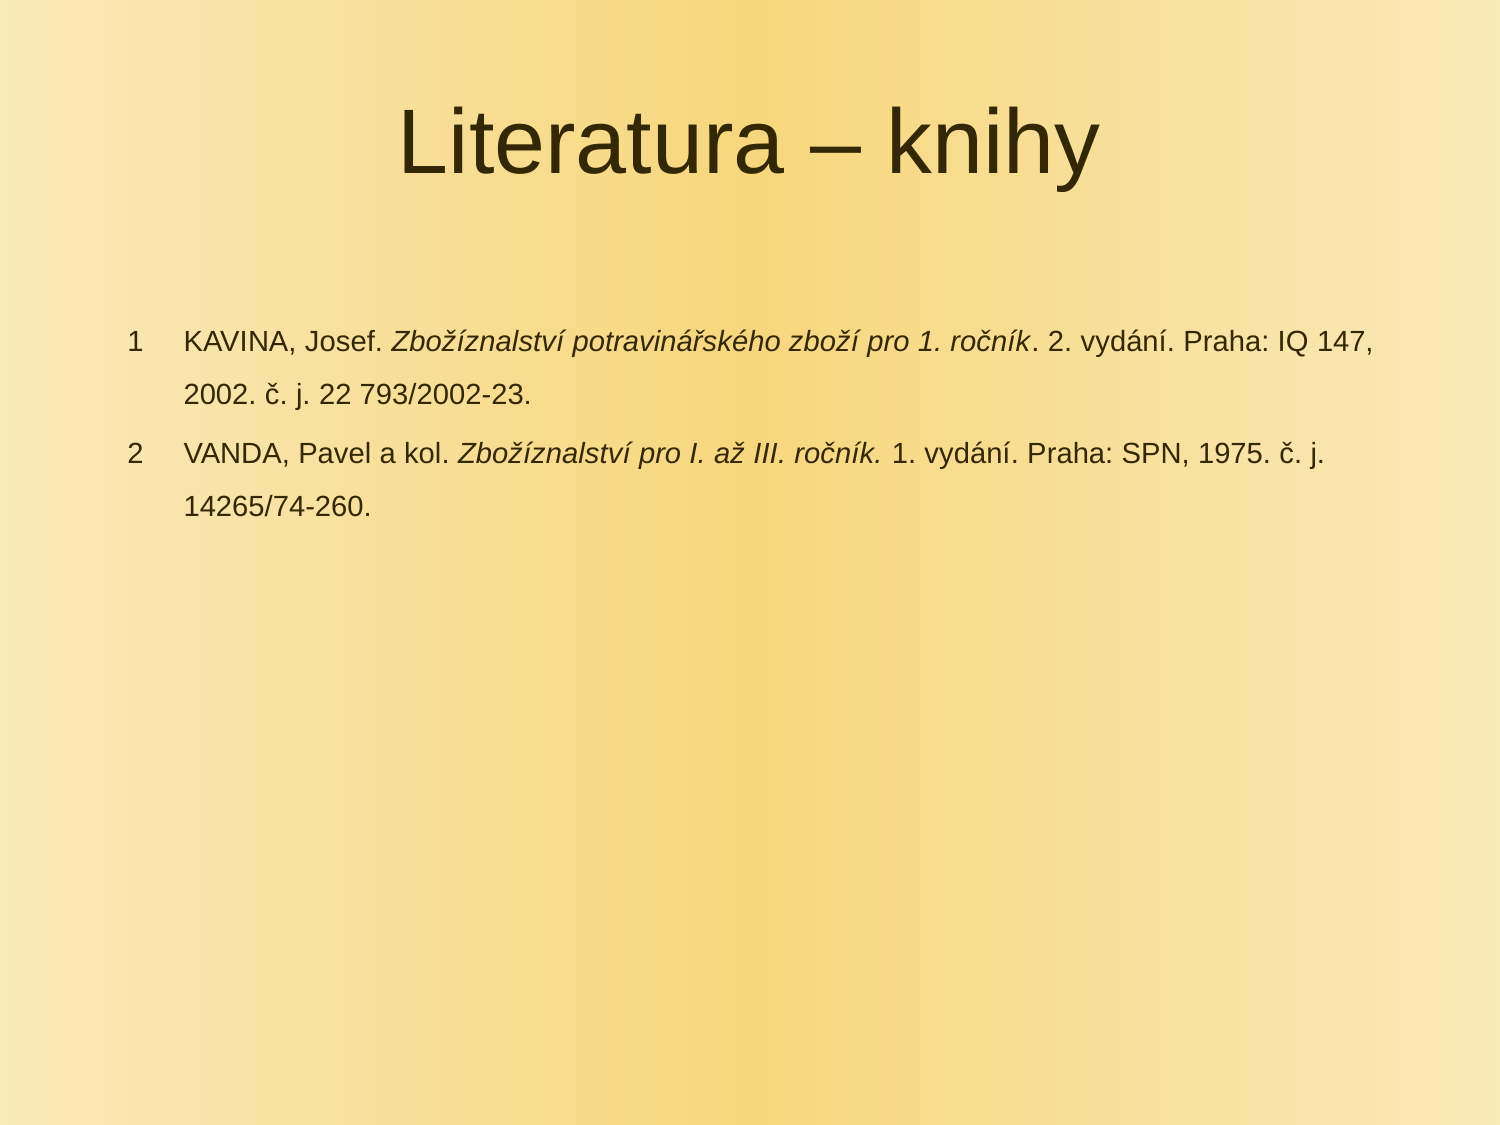

# Literatura – knihy
KAVINA, Josef. Zbožíznalství potravinářského zboží pro 1. ročník. 2. vydání. Praha: IQ 147, 2002. č. j. 22 793/2002-23.
VANDA, Pavel a kol. Zbožíznalství pro I. až III. ročník. 1. vydání. Praha: SPN, 1975. č. j. 14265/74-260.